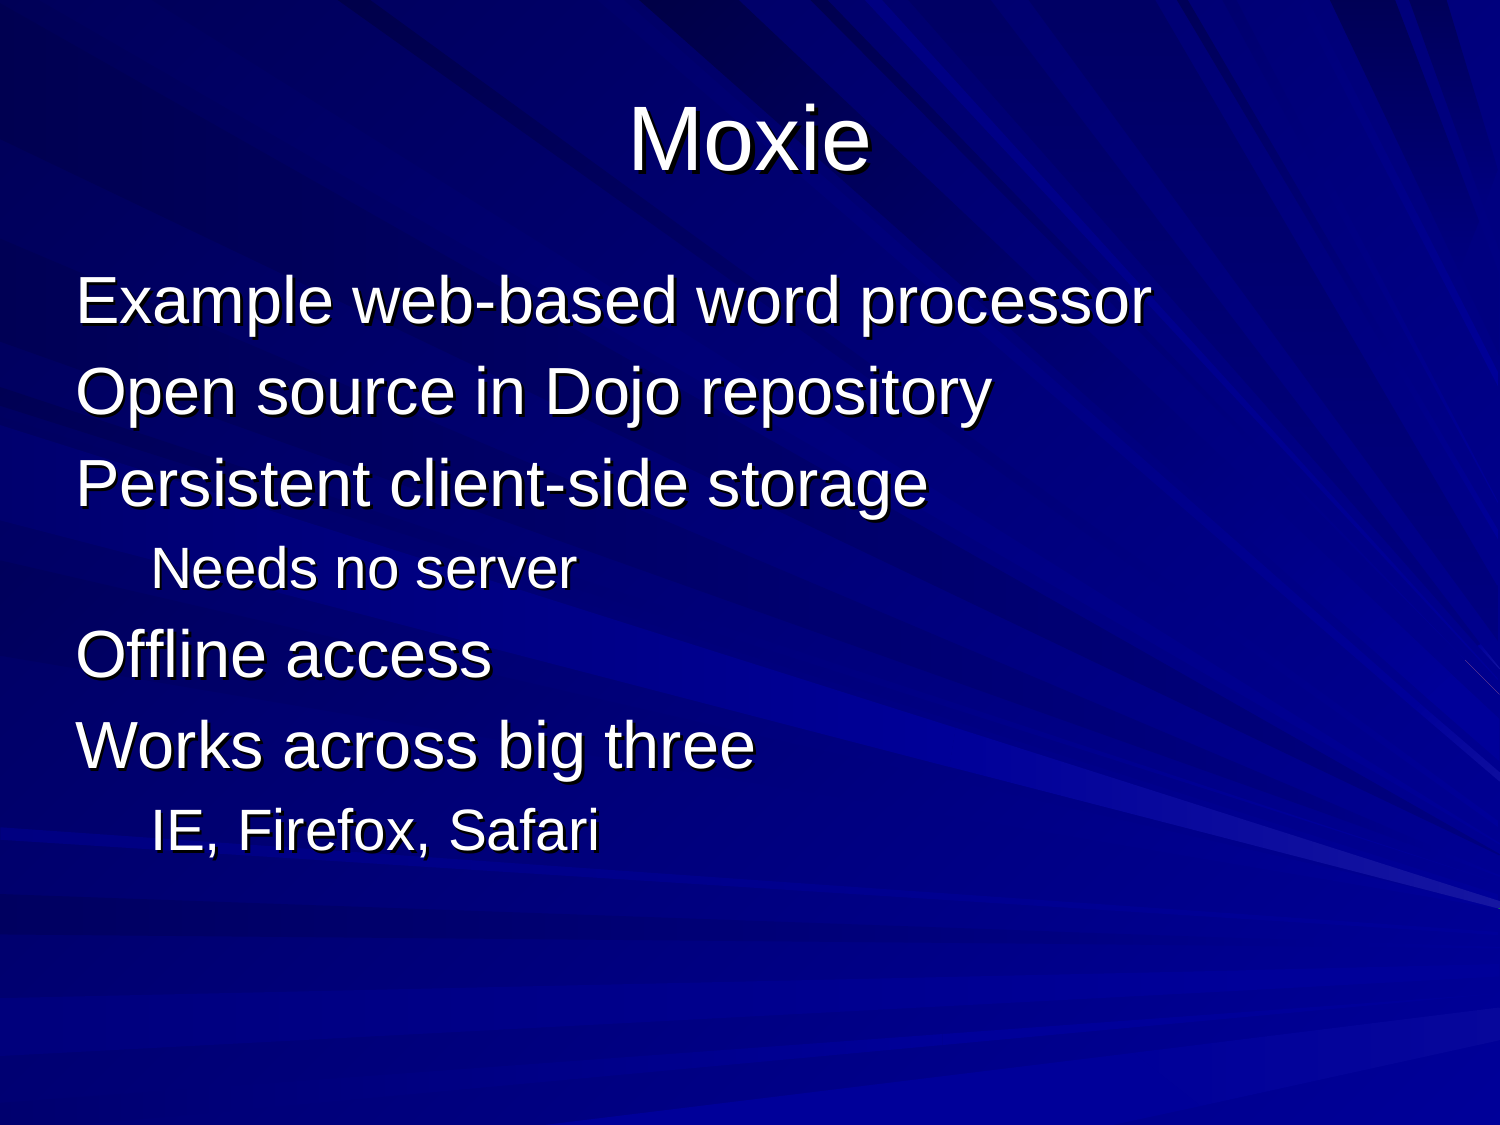

# Moxie
Example web-based word processor
Open source in Dojo repository
Persistent client-side storage
Needs no server
Offline access
Works across big three
IE, Firefox, Safari